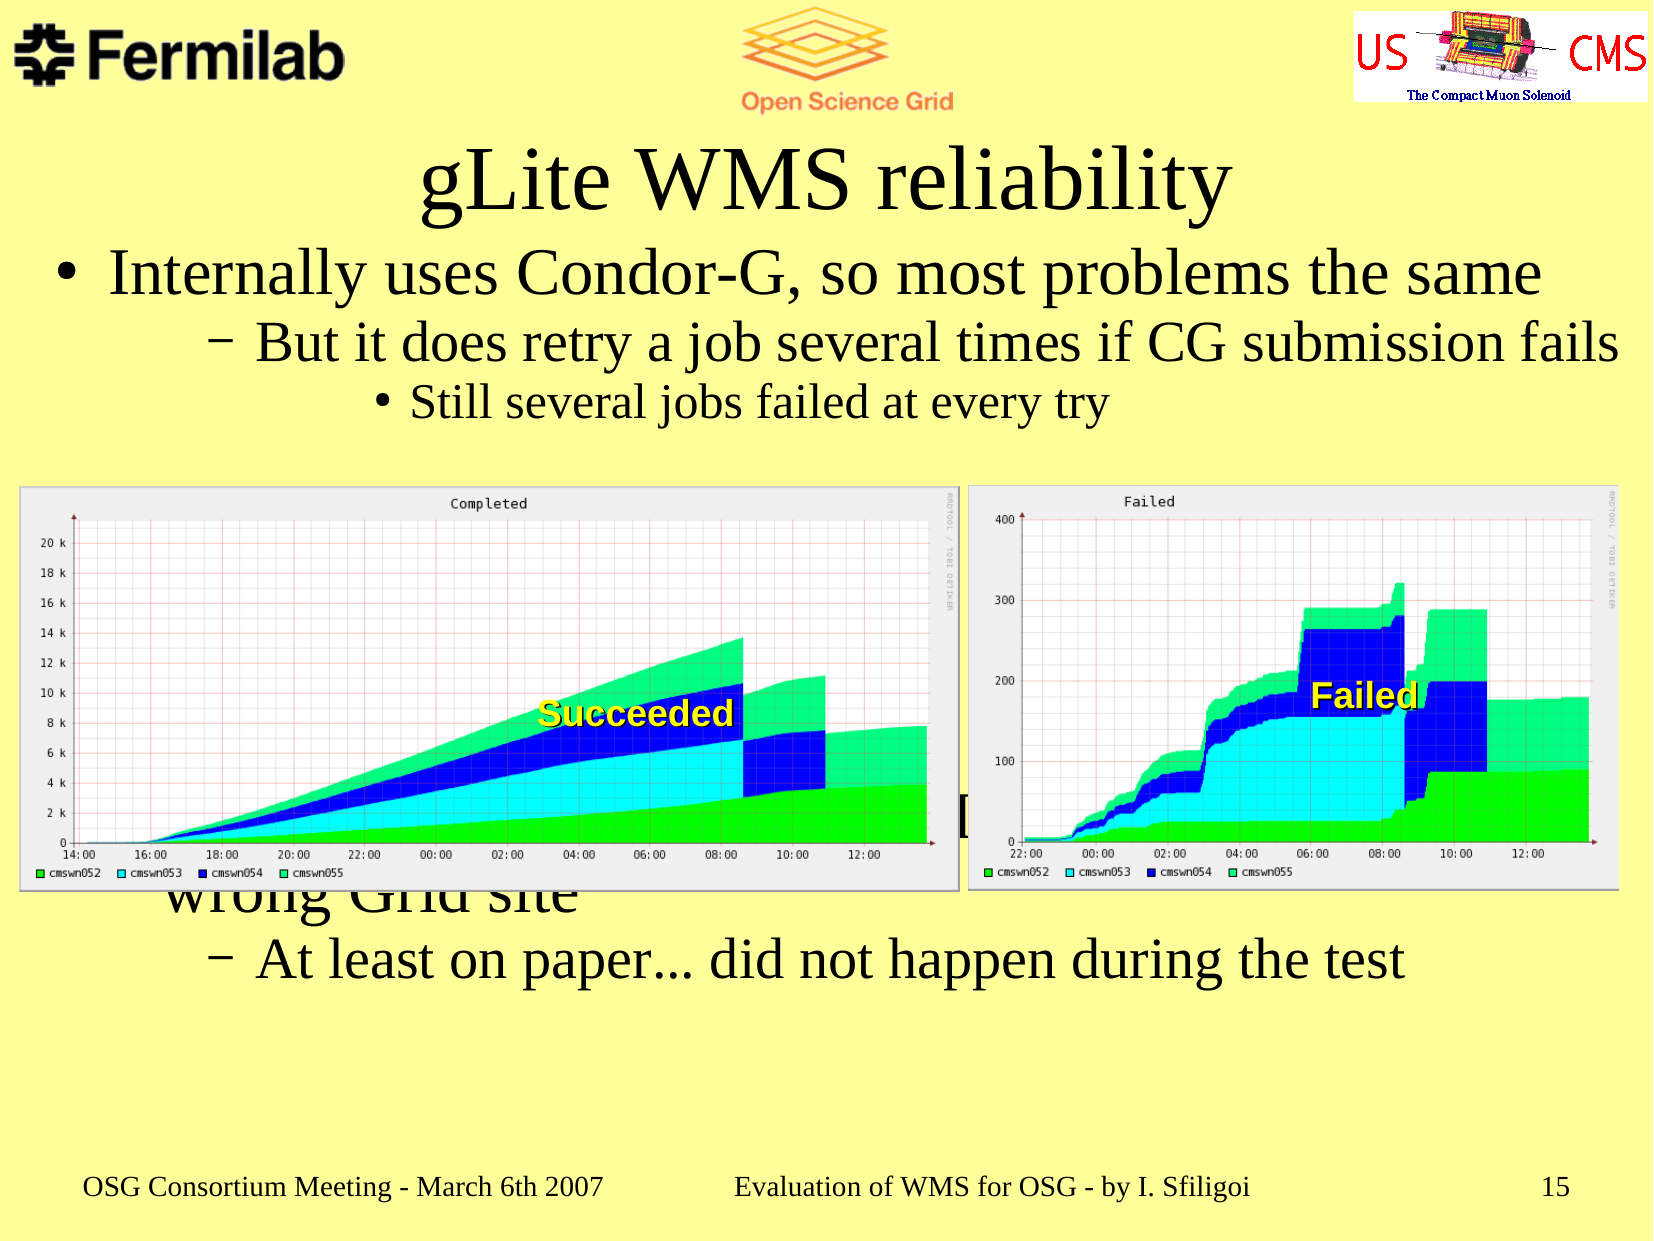

# gLite WMS reliability
Internally uses Condor-G, so most problems the same
But it does retry a job several times if CG submission fails
Still several jobs failed at every try
Potentially, missconfigured BDII can send jobs to the wrong Grid site
At least on paper... did not happen during the test
Failed
Succeeded
OSG Consortium Meeting - March 6th 2007
Evaluation of WMS for OSG - by I. Sfiligoi
15